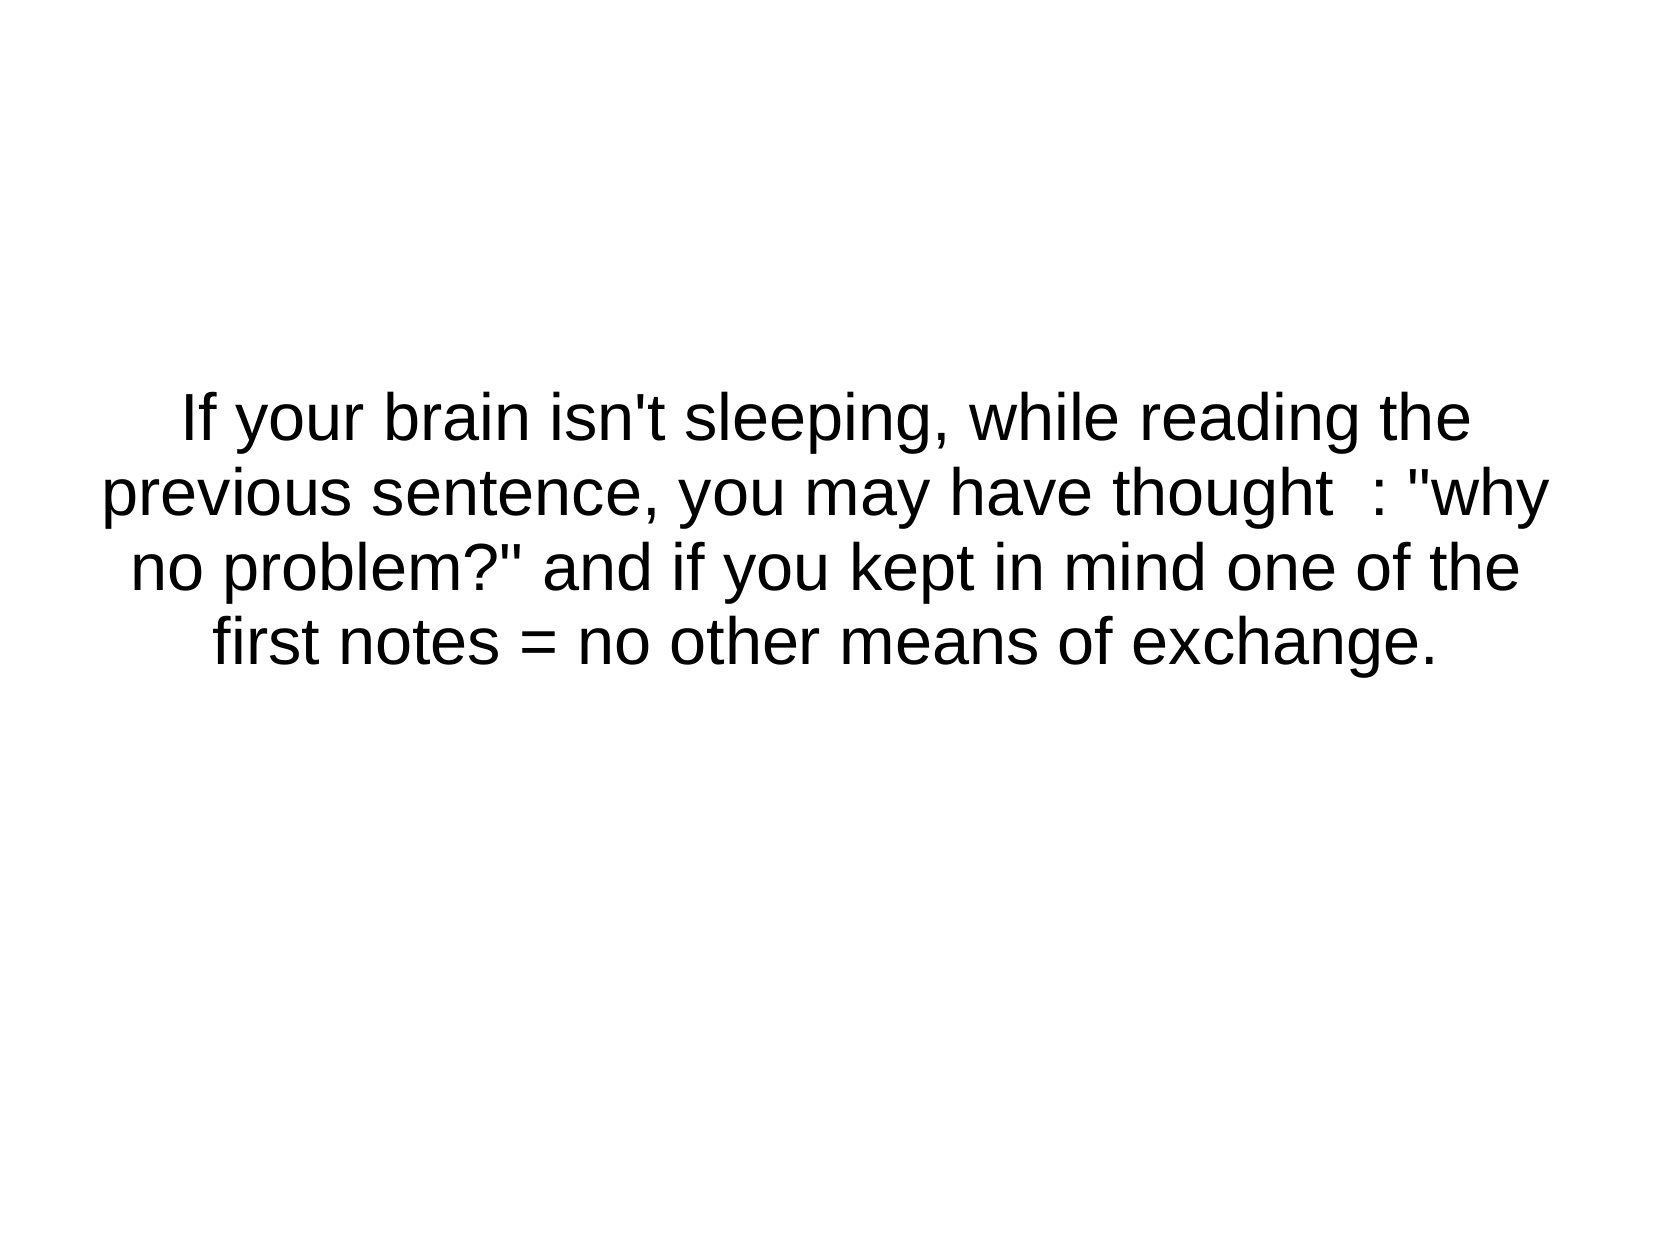

# If your brain isn't sleeping, while reading the previous sentence, you may have thought  : "why no problem?" and if you kept in mind one of the first notes = no other means of exchange.